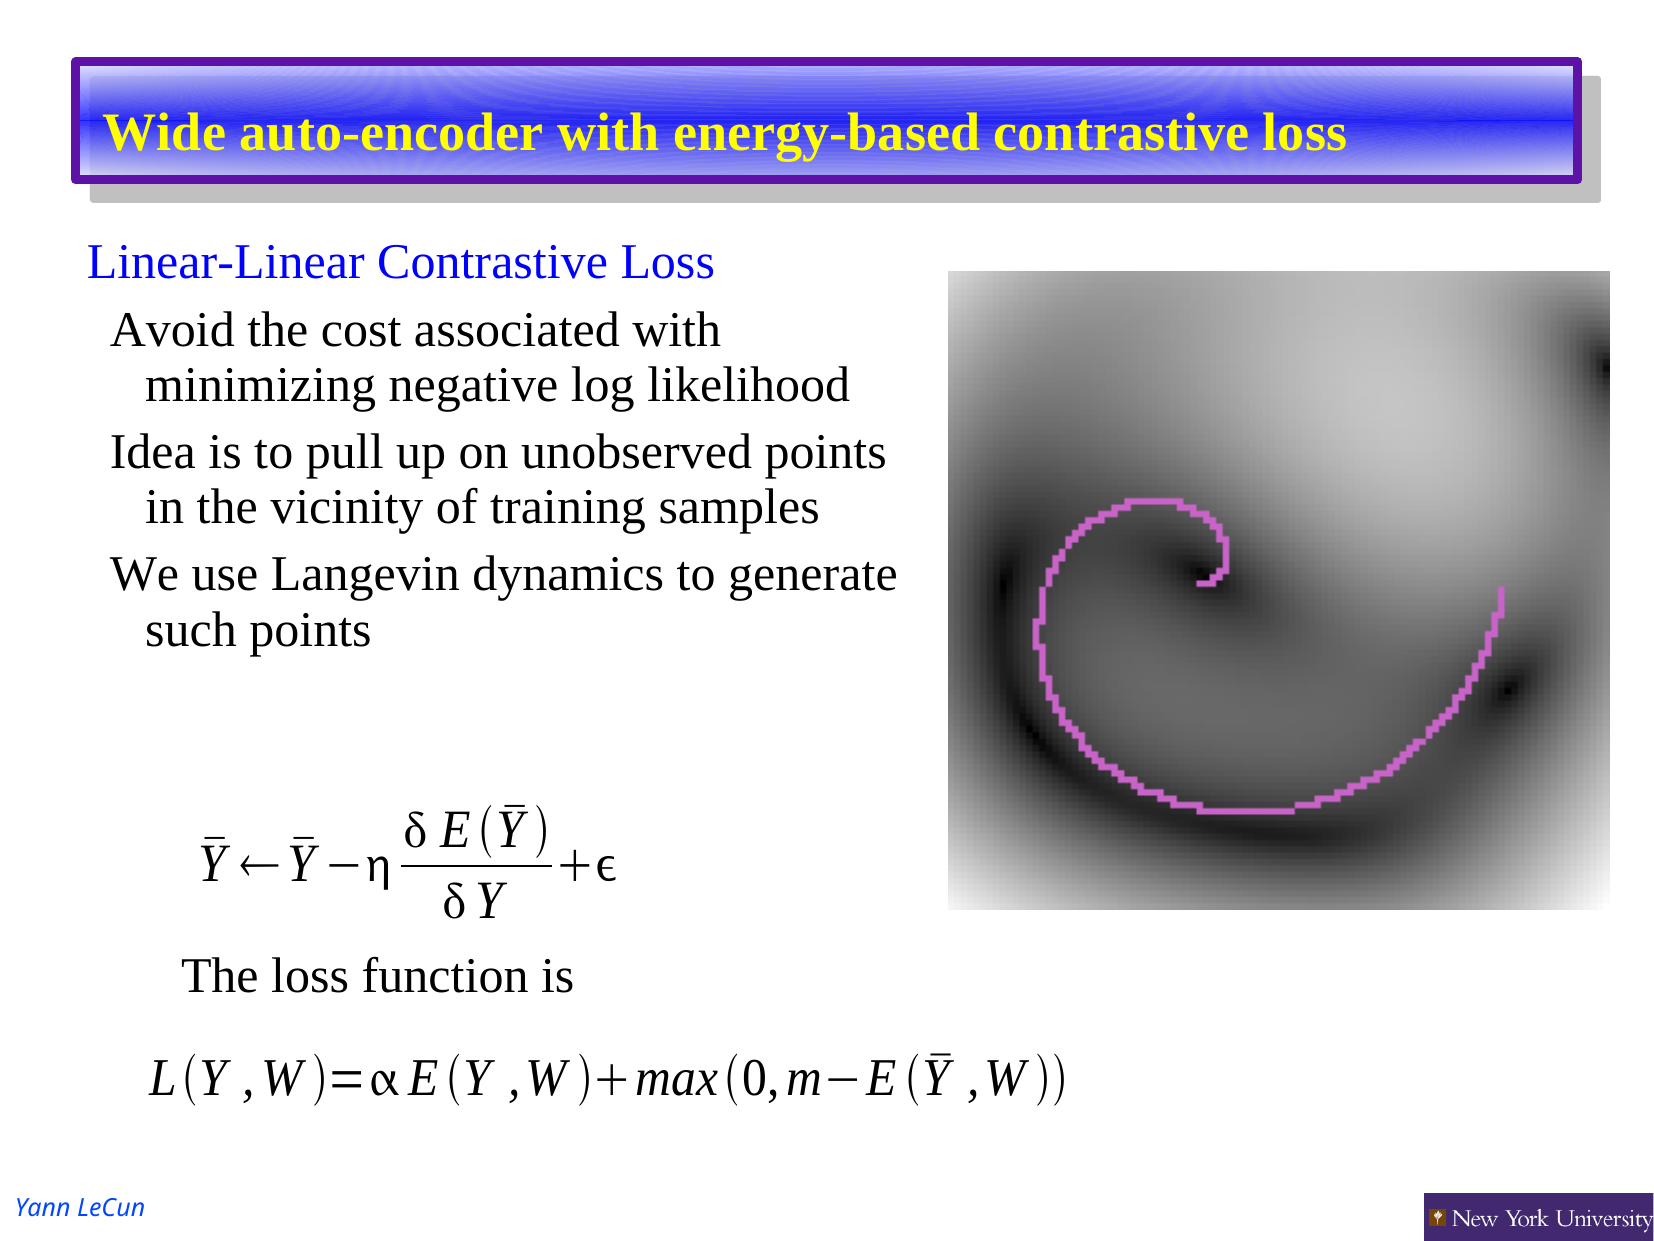

# Wide auto-encoder with energy-based contrastive loss
 Linear-Linear Contrastive Loss
Avoid the cost associated with minimizing negative log likelihood
Idea is to pull up on unobserved points in the vicinity of training samples
We use Langevin dynamics to generate such points
The loss function is